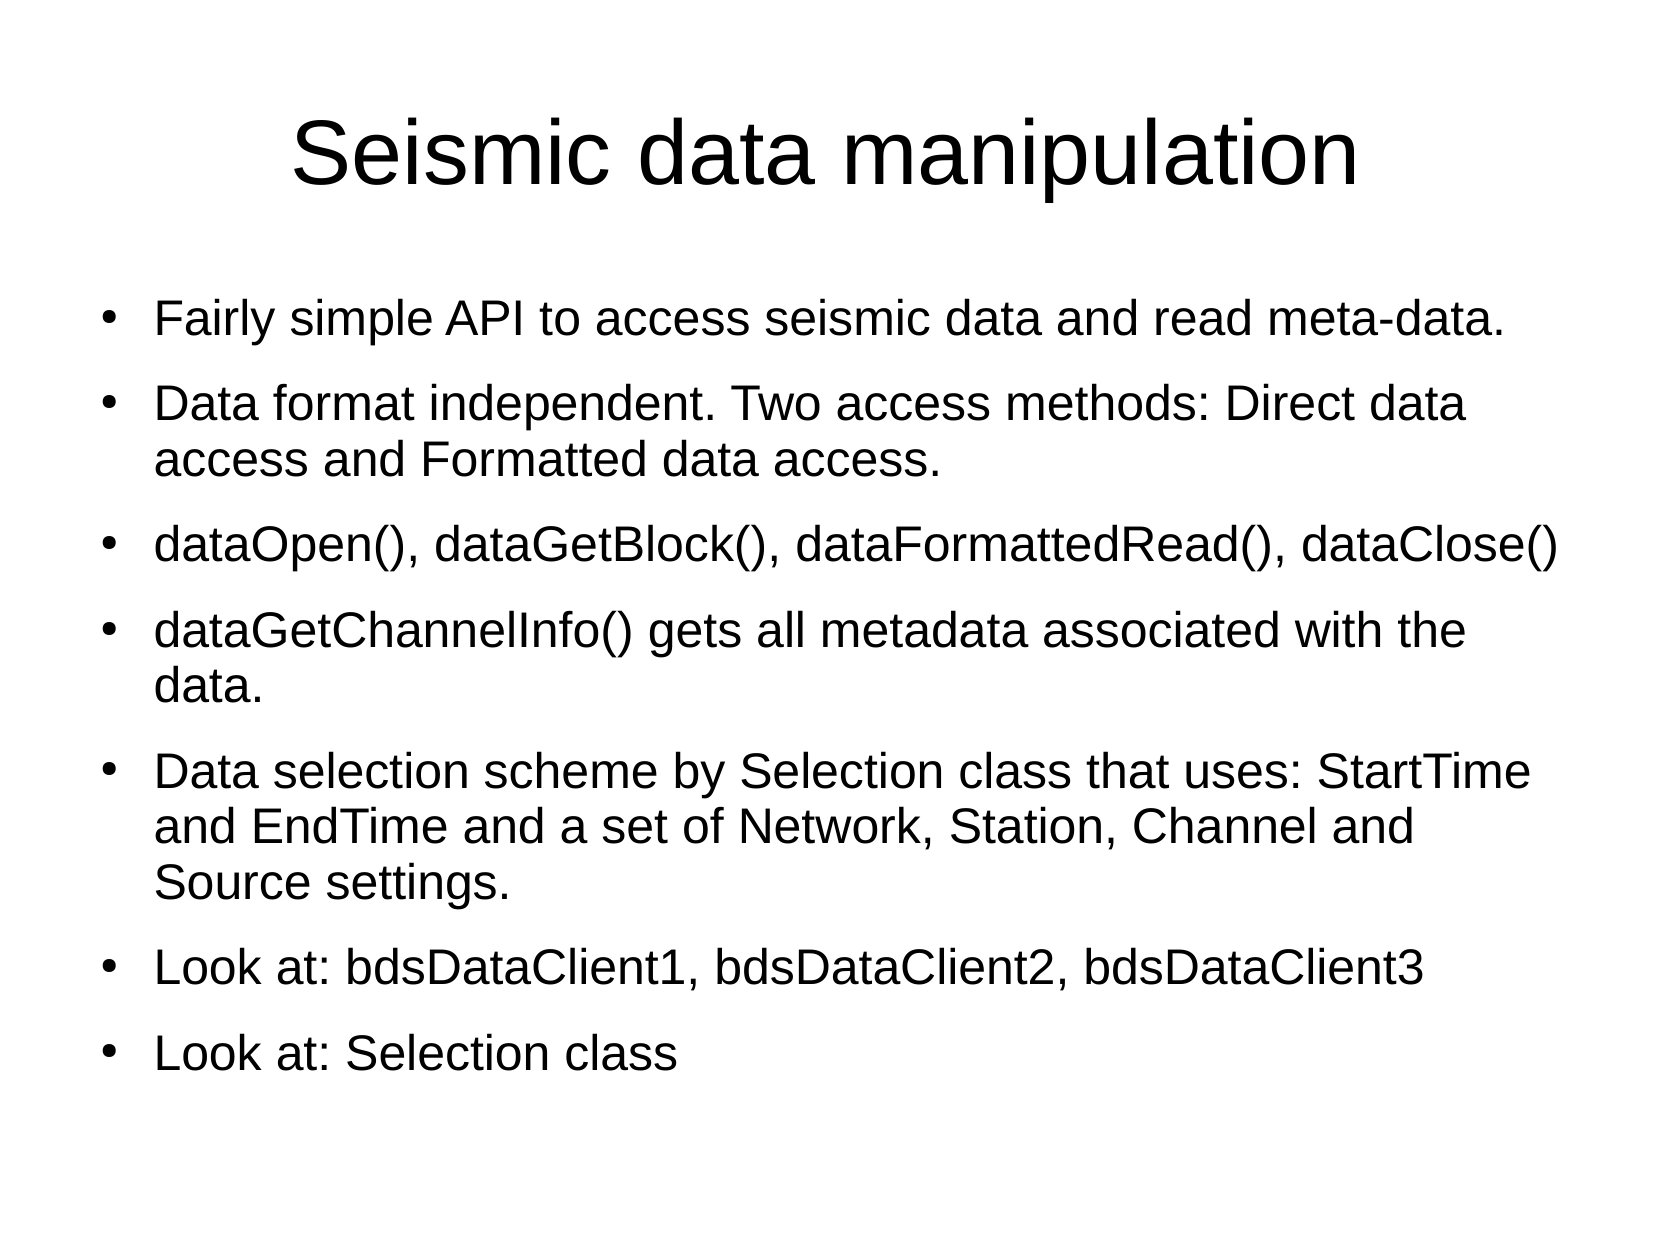

# Seismic data manipulation
Fairly simple API to access seismic data and read meta-data.
Data format independent. Two access methods: Direct data access and Formatted data access.
dataOpen(), dataGetBlock(), dataFormattedRead(), dataClose()
dataGetChannelInfo() gets all metadata associated with the data.
Data selection scheme by Selection class that uses: StartTime and EndTime and a set of Network, Station, Channel and Source settings.
Look at: bdsDataClient1, bdsDataClient2, bdsDataClient3
Look at: Selection class